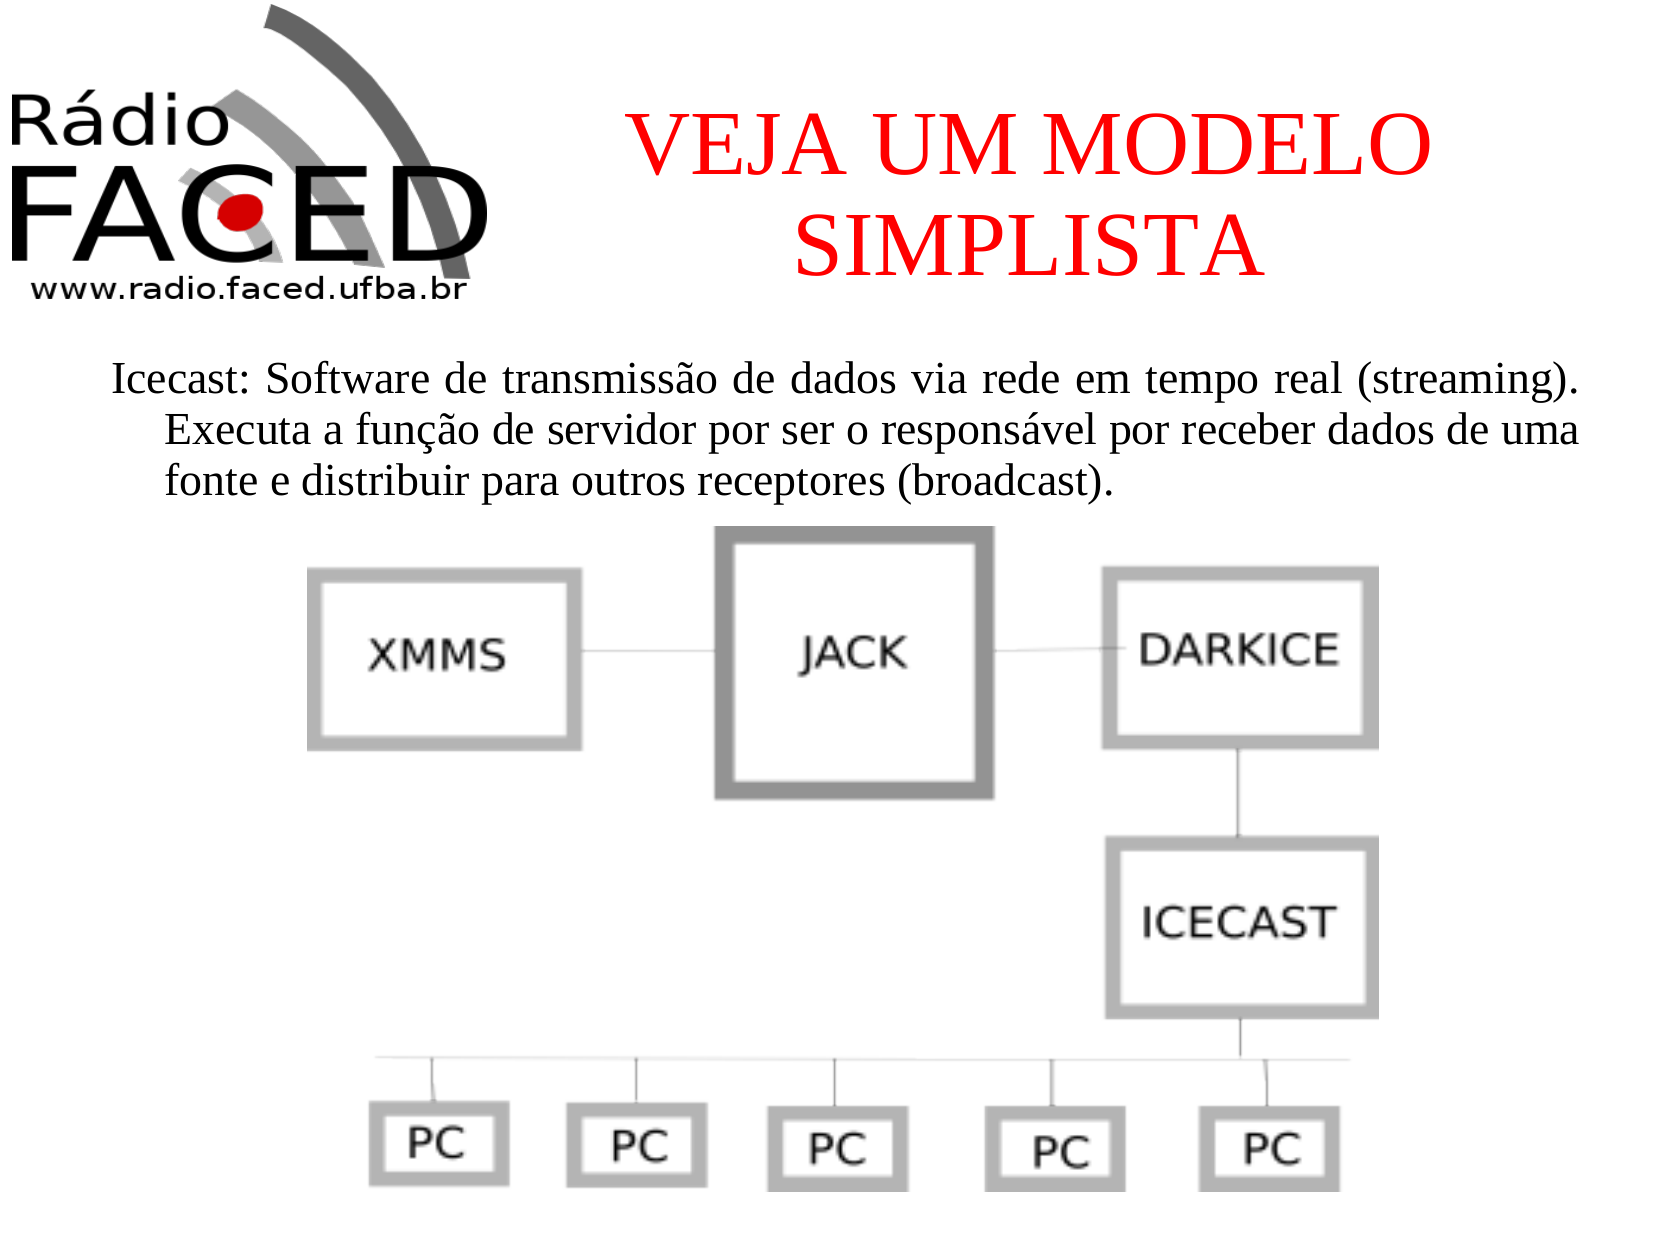

# VEJA UM MODELO SIMPLISTA
Icecast: Software de transmissão de dados via rede em tempo real (streaming). Executa a função de servidor por ser o responsável por receber dados de uma fonte e distribuir para outros receptores (broadcast).